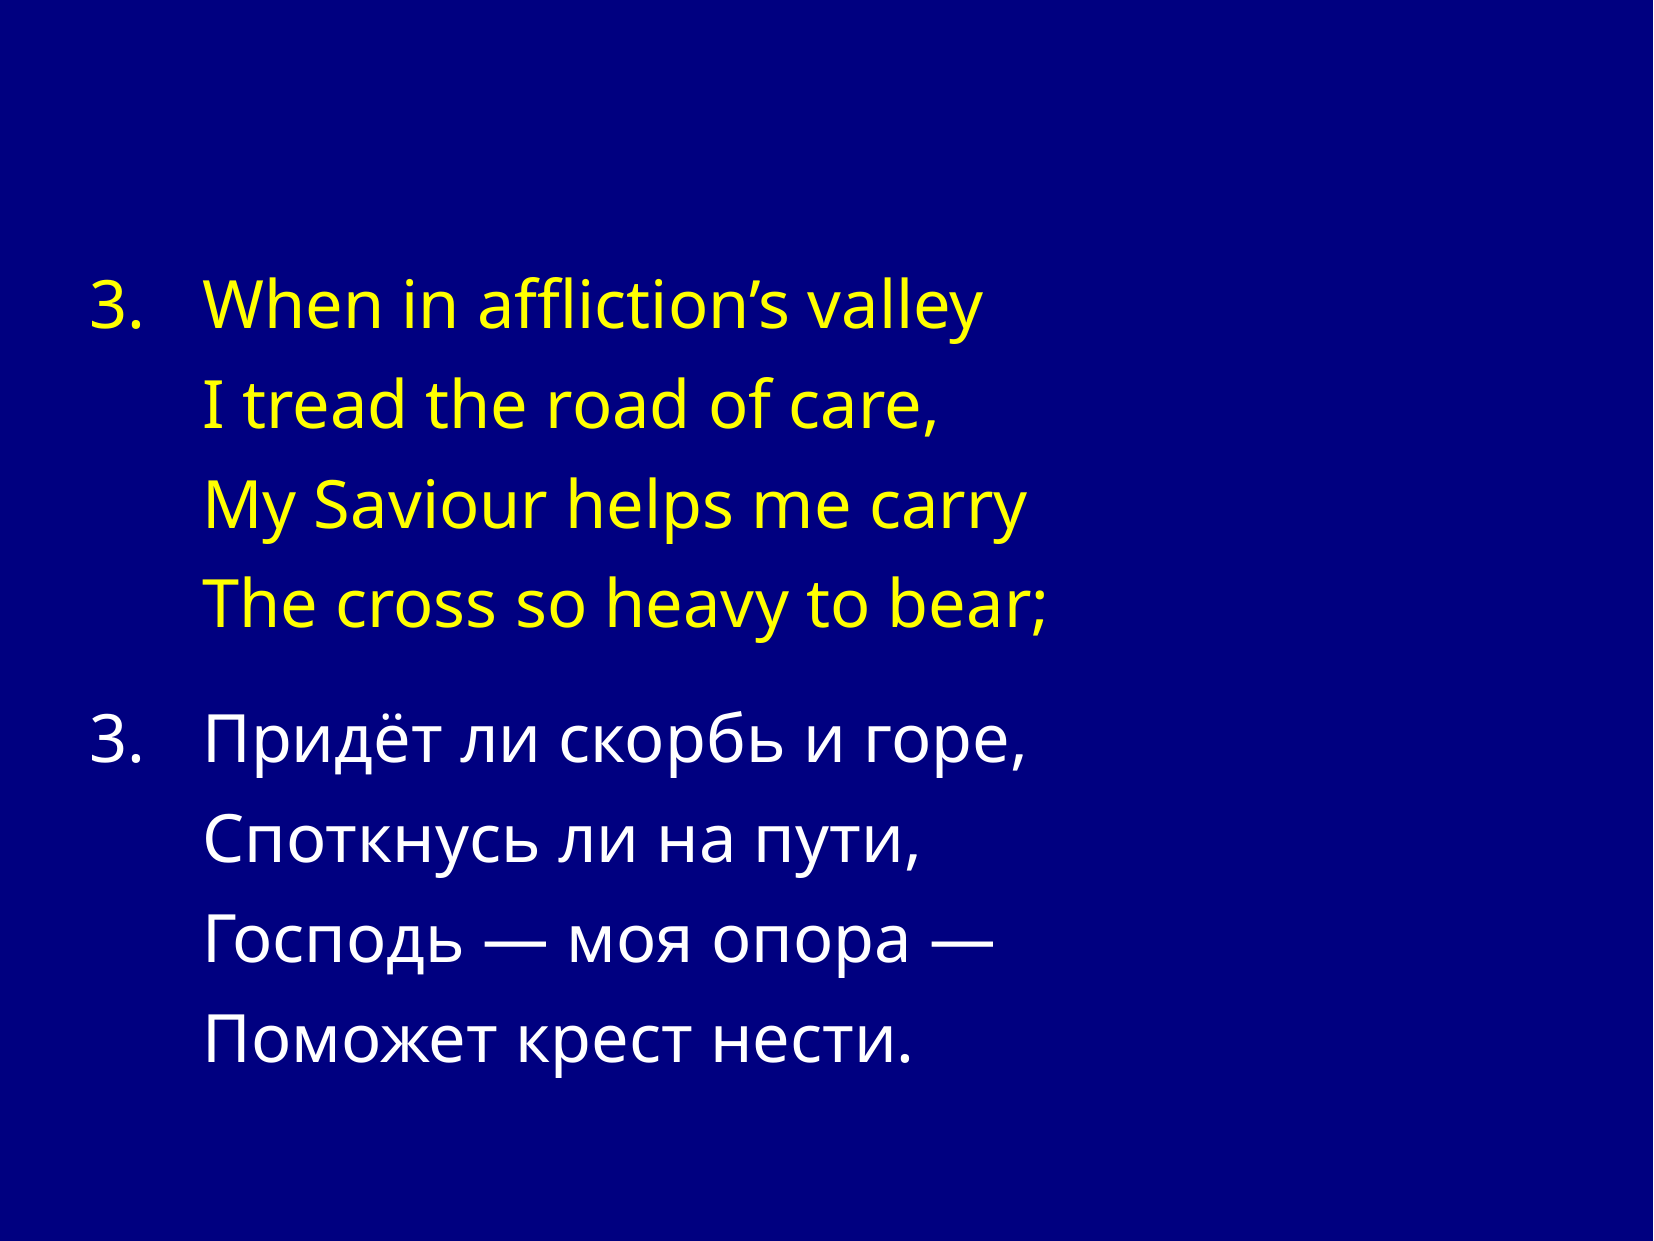

3.	When in affliction’s valley
	I tread the road of care,
	My Saviour helps me carry
	The cross so heavy to bear;
3.	Придёт ли скорбь и горе,
	Споткнусь ли на пути,
	Господь — моя опора —
	Поможет крест нести.